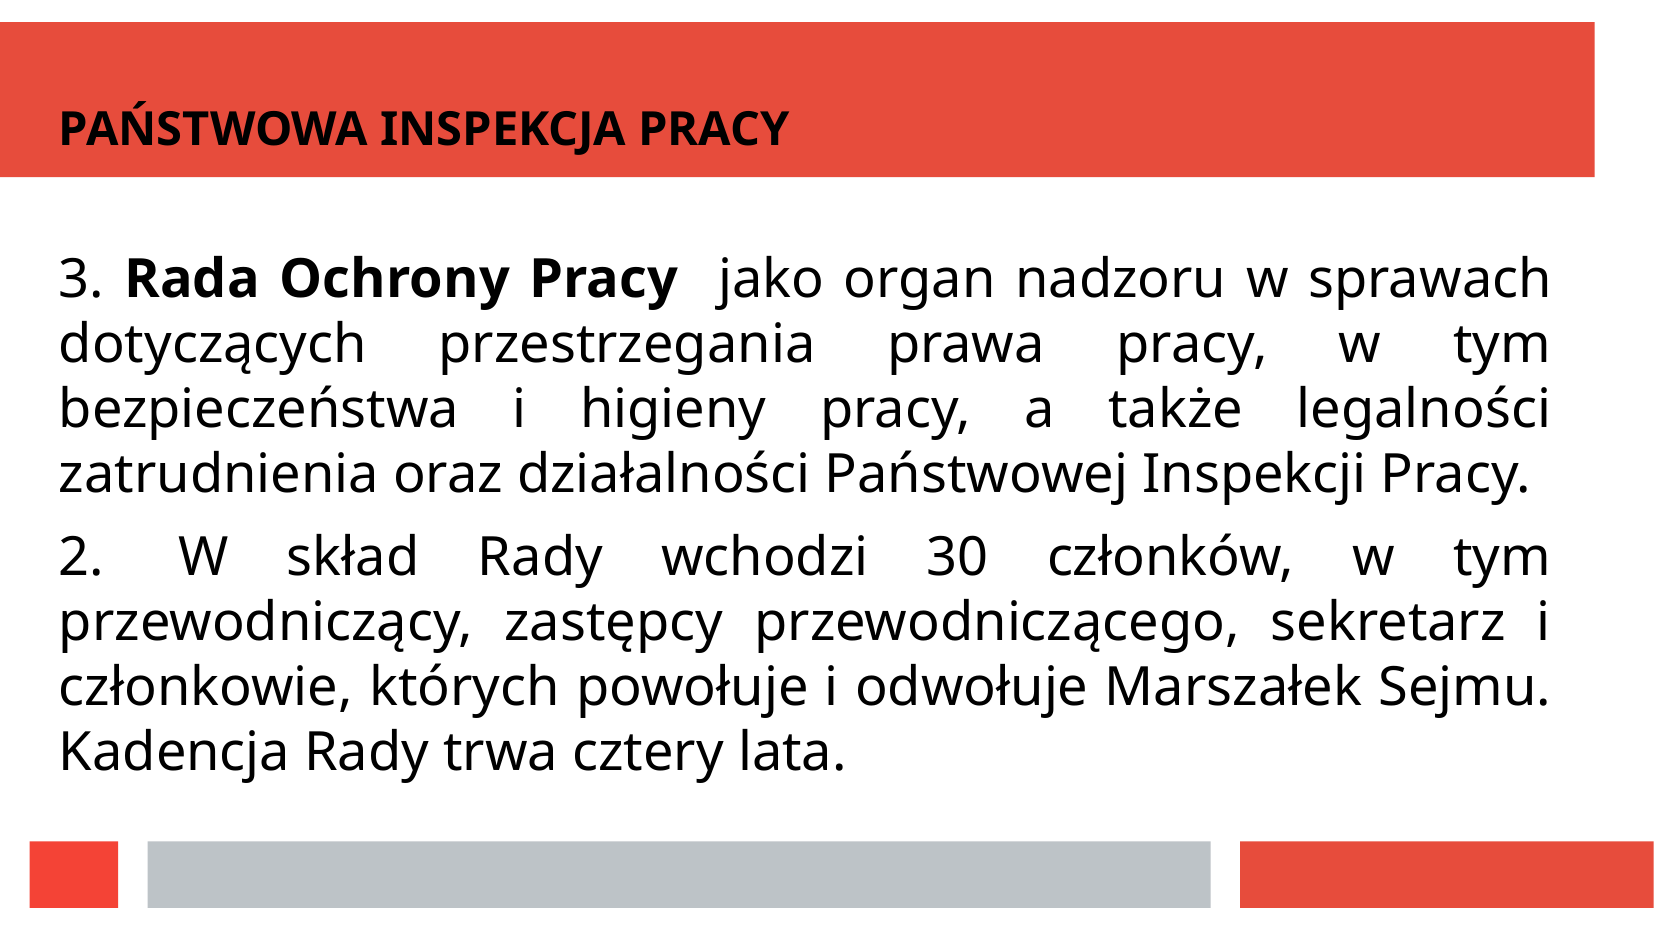

# PAŃSTWOWA INSPEKCJA PRACY
3. Rada Ochrony Pracy jako organ nadzoru w sprawach dotyczących przestrzegania prawa pracy, w tym bezpieczeństwa i higieny pracy, a także legalności zatrudnienia oraz działalności Państwowej Inspekcji Pracy.
2. 	W skład Rady wchodzi 30 członków, w tym przewodniczący, zastępcy przewodniczącego, sekretarz i członkowie, których powołuje i odwołuje Marszałek Sejmu. Kadencja Rady trwa cztery lata.